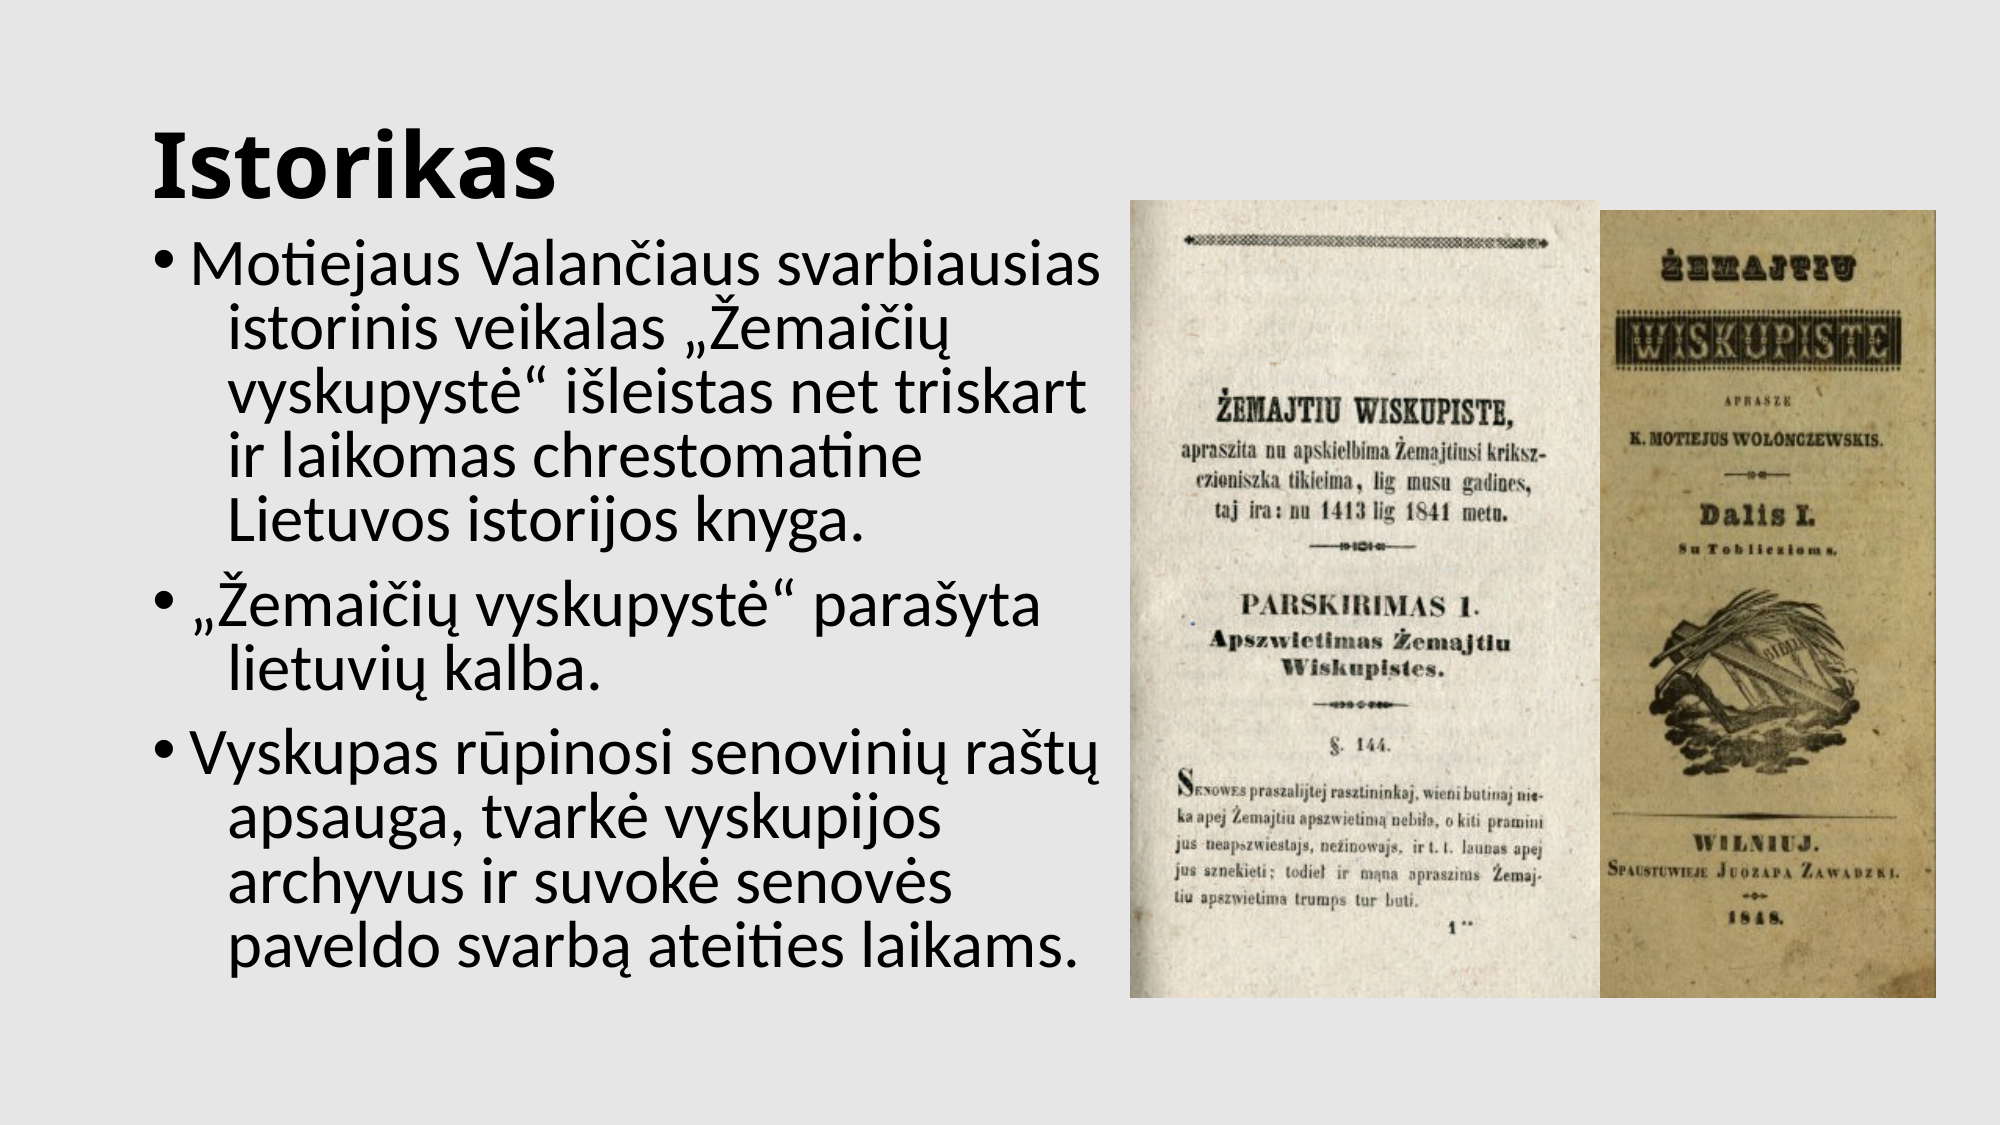

# Istorikas
Motiejaus Valančiaus svarbiausias istorinis veikalas „Žemaičių vyskupystė“ išleistas net triskart ir laikomas chrestomatine Lietuvos istorijos knyga.
„Žemaičių vyskupystė“ parašyta lietuvių kalba.
Vyskupas rūpinosi senovinių raštų apsauga, tvarkė vyskupijos archyvus ir suvokė senovės paveldo svarbą ateities laikams.